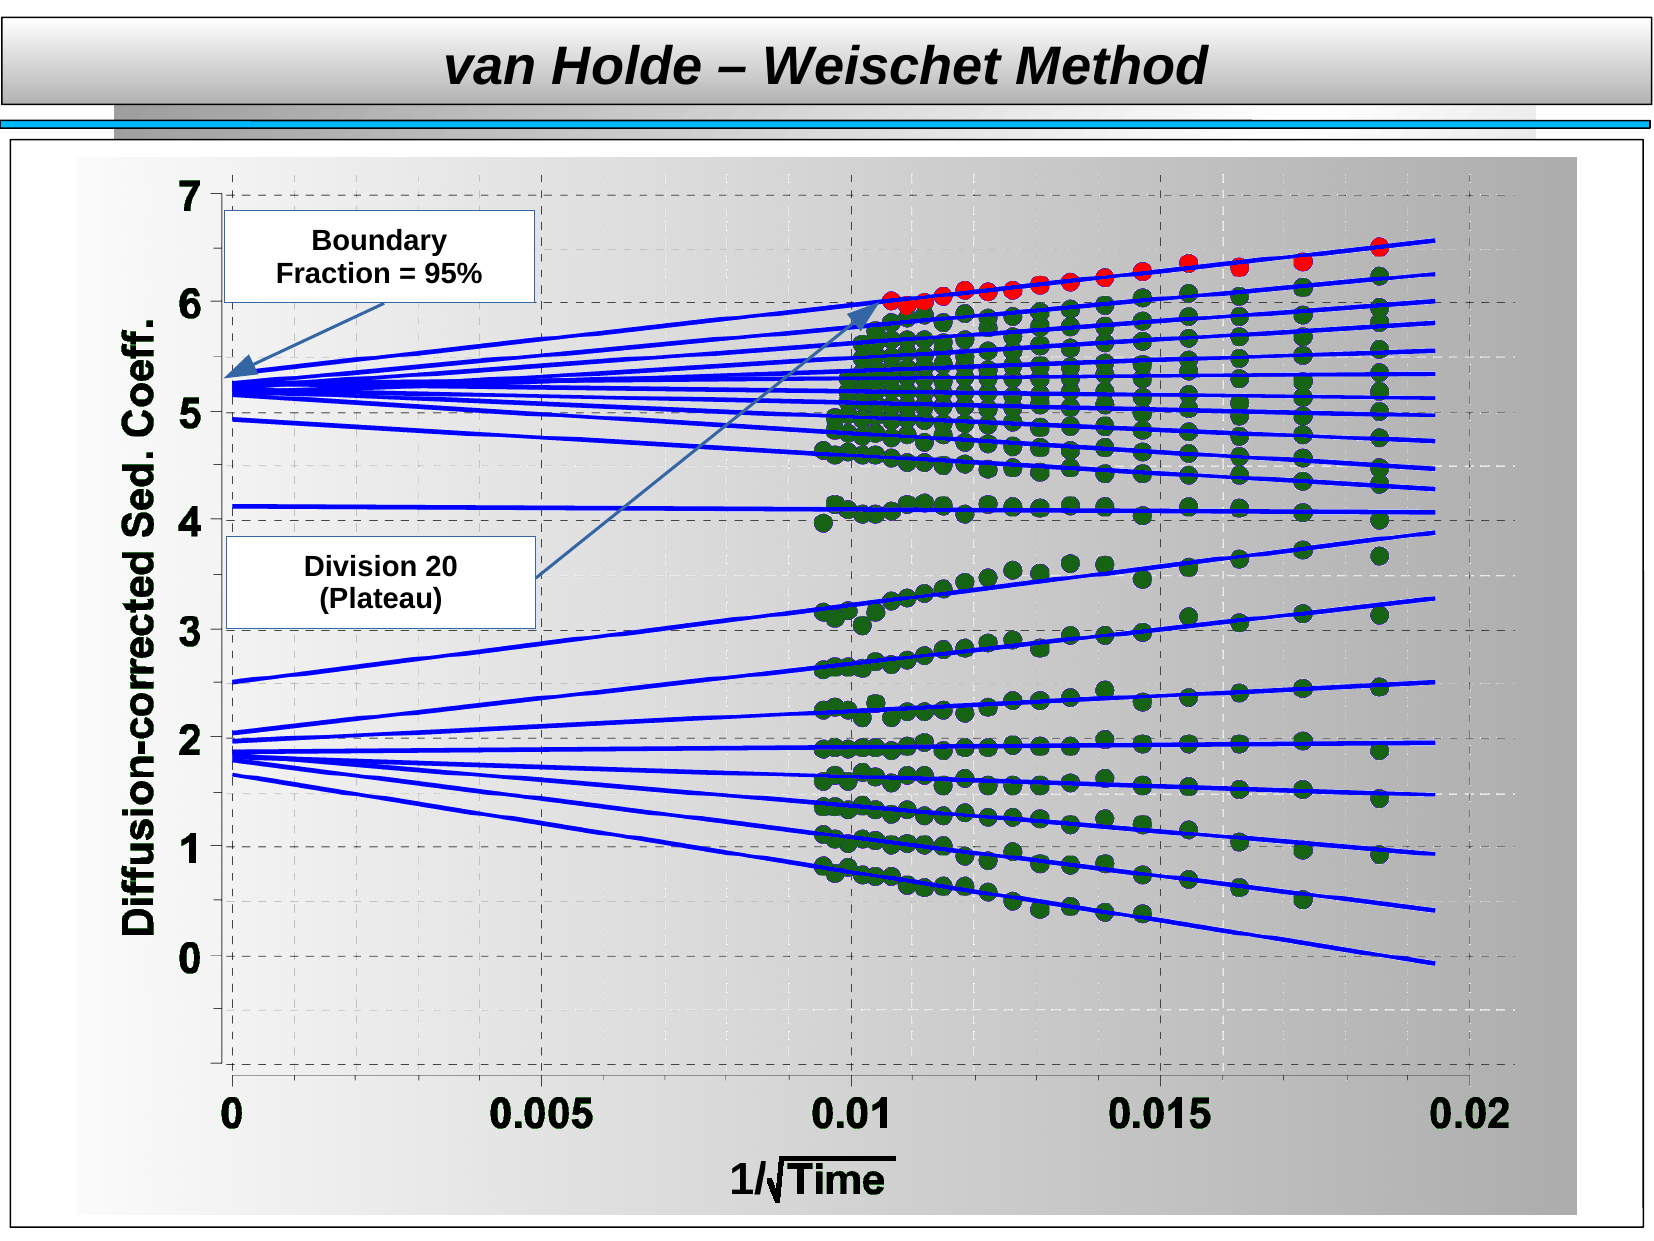

van Holde – Weischet Method
Boundary
Fraction = 95%
Division 20
(Plateau)